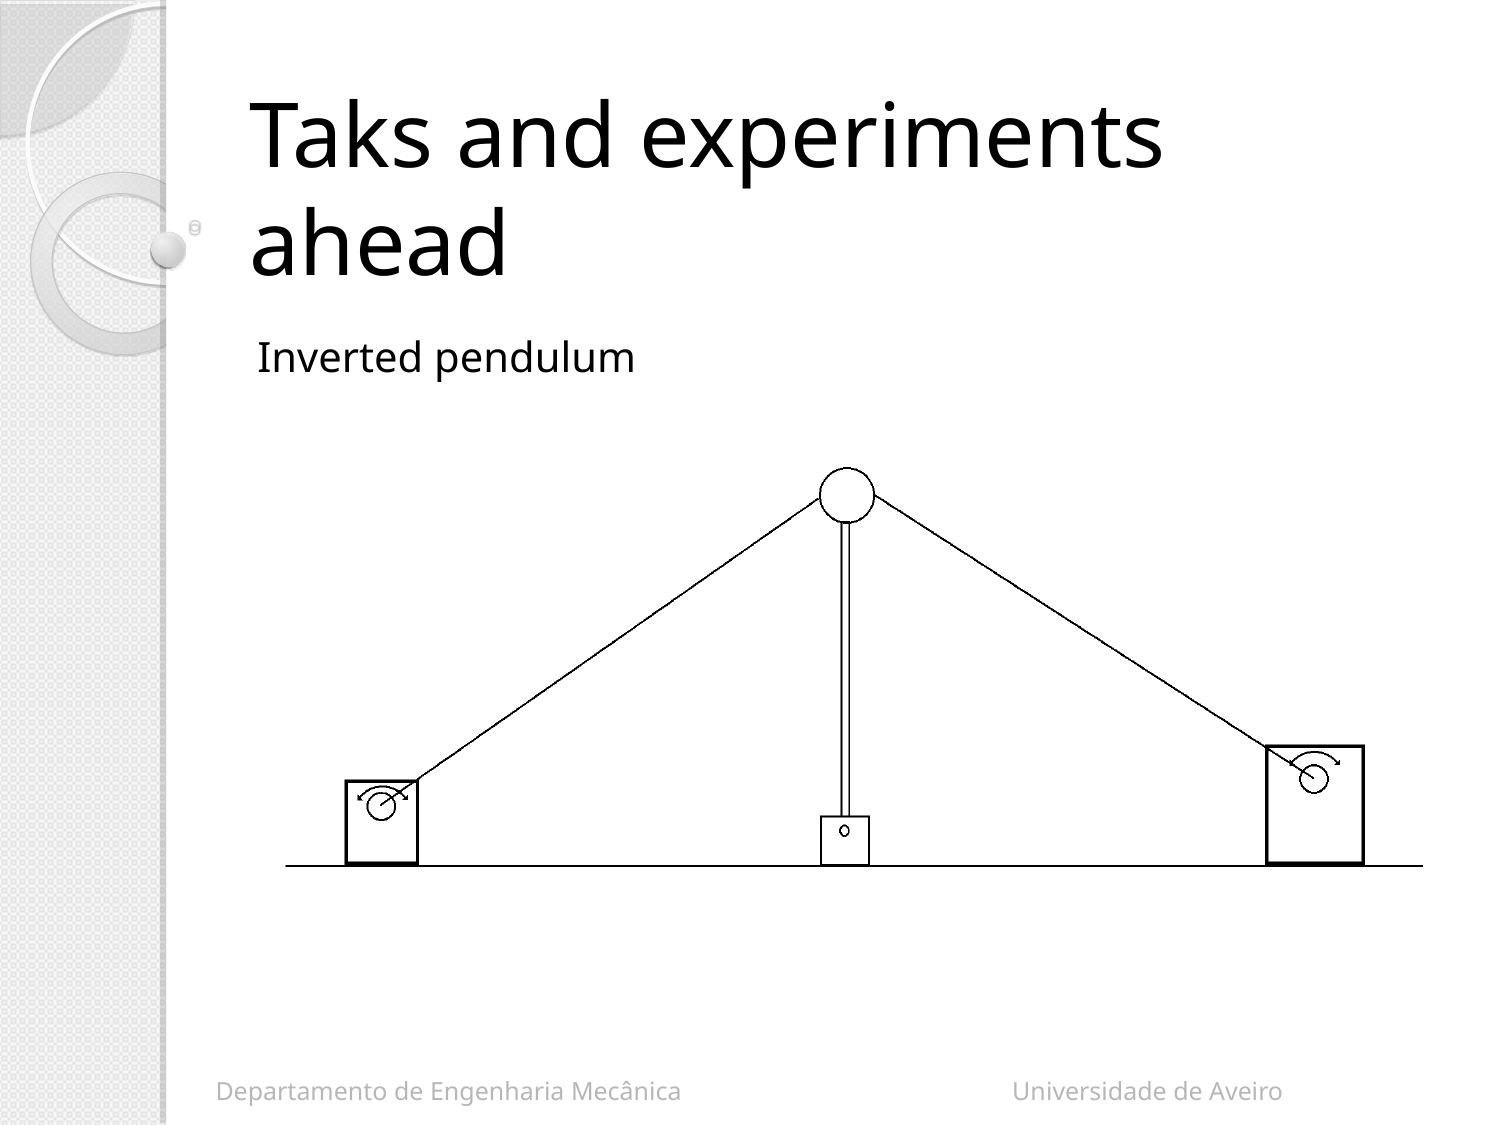

# Taks and experiments ahead
Inverted pendulum
Departamento de Engenharia Mecânica Universidade de Aveiro